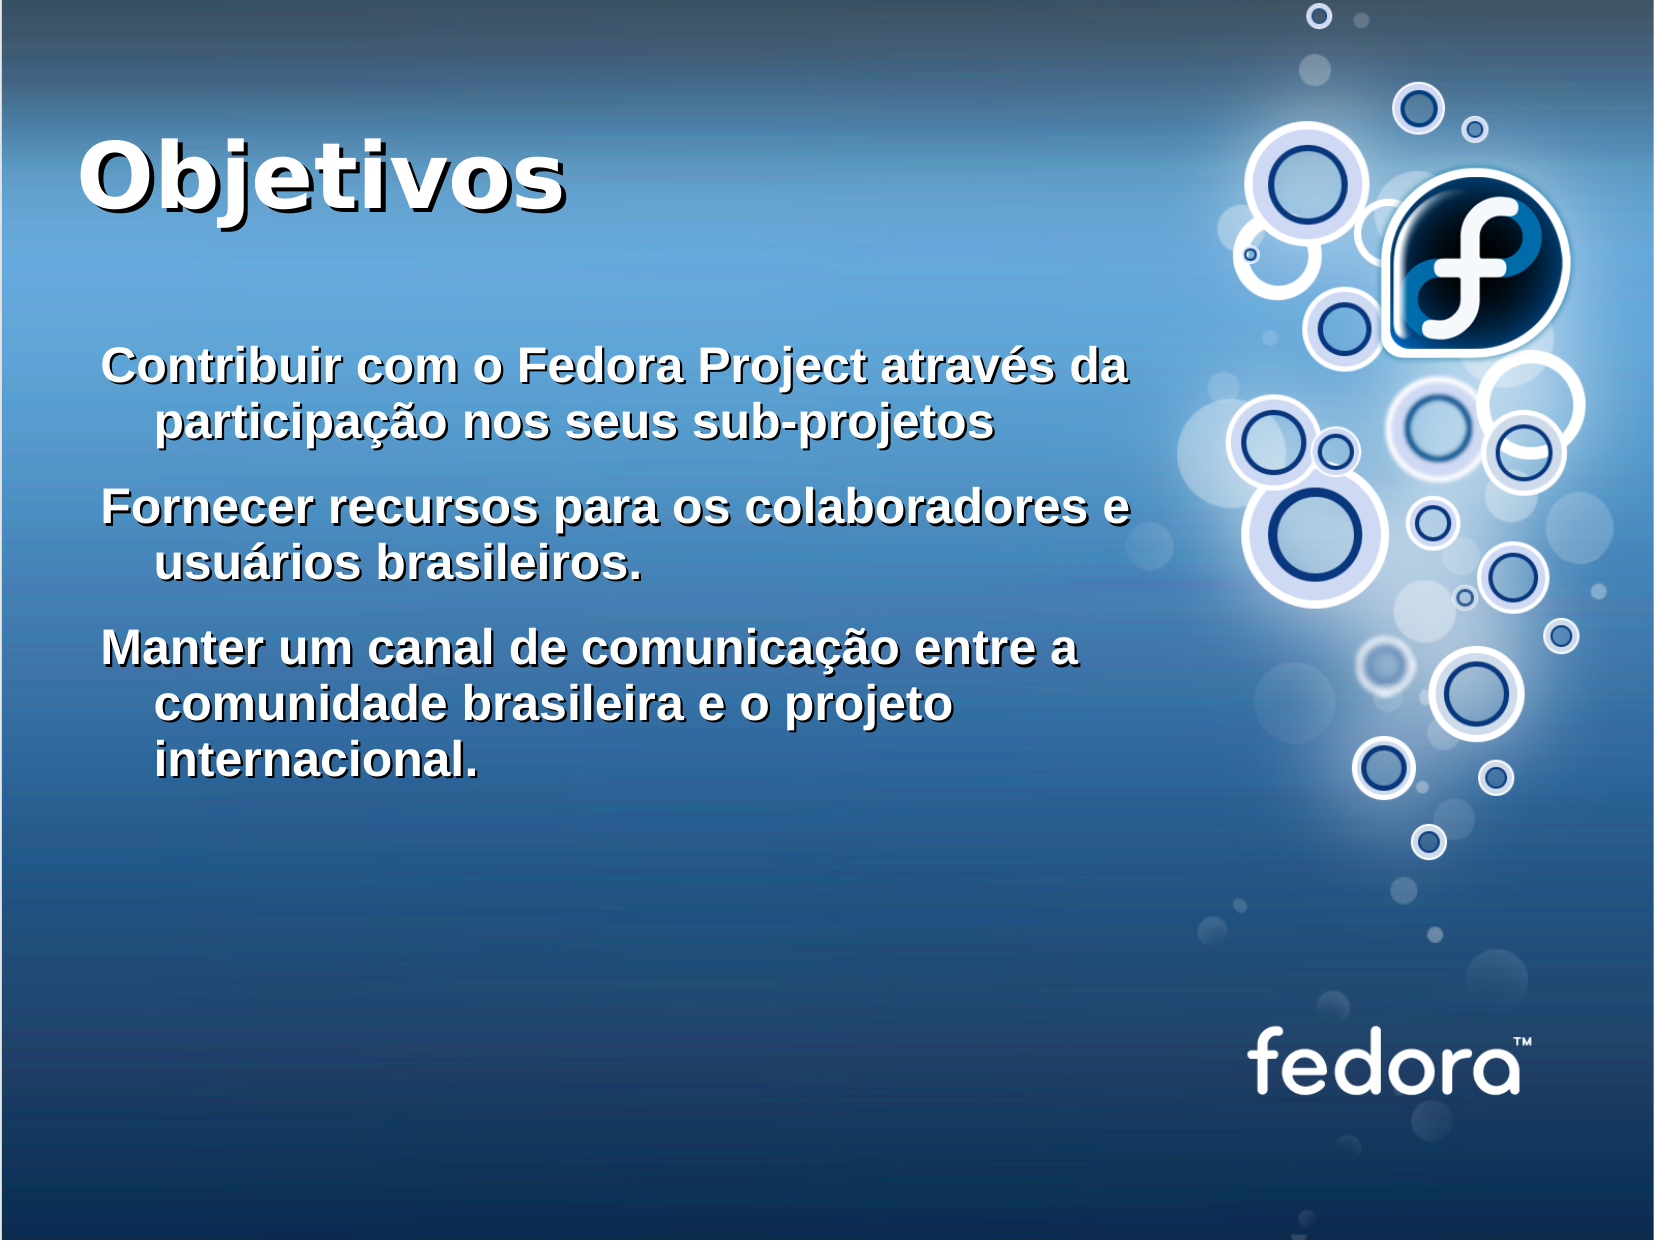

# Objetivos
Contribuir com o Fedora Project através da participação nos seus sub-projetos
Fornecer recursos para os colaboradores e usuários brasileiros.
Manter um canal de comunicação entre a comunidade brasileira e o projeto internacional.